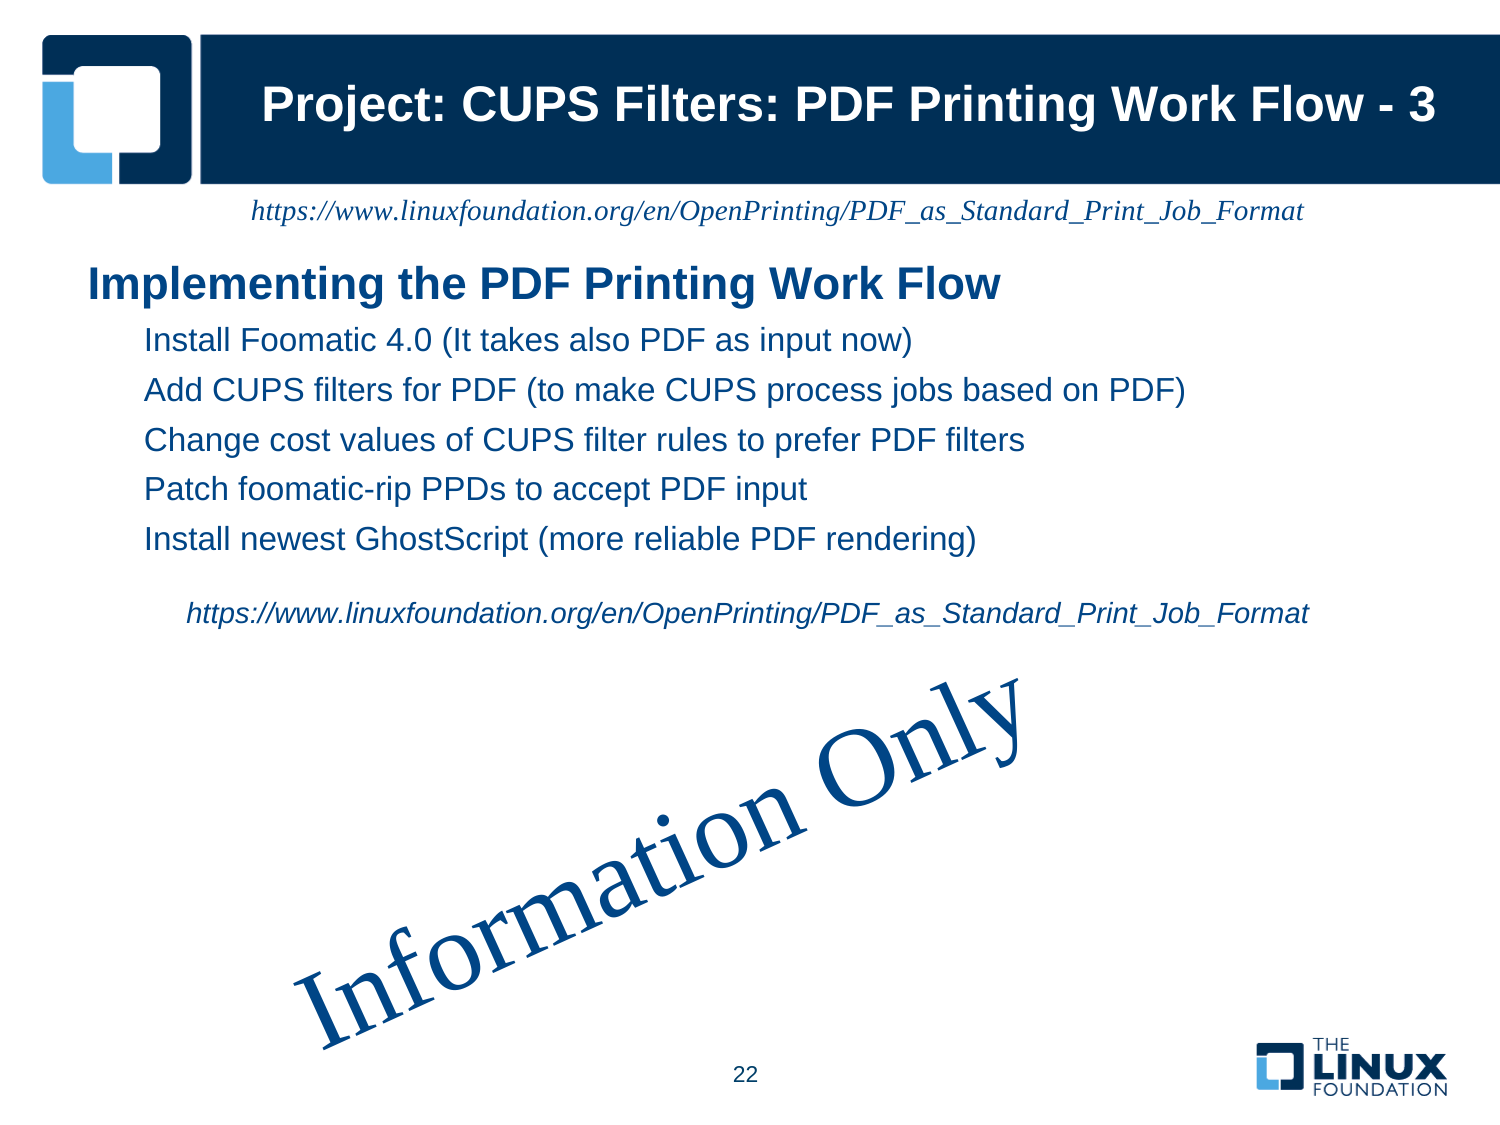

# Project: CUPS Filters: PDF Printing Work Flow - 3
https://www.linuxfoundation.org/en/OpenPrinting/PDF_as_Standard_Print_Job_Format
Implementing the PDF Printing Work Flow
Install Foomatic 4.0 (It takes also PDF as input now)
Add CUPS filters for PDF (to make CUPS process jobs based on PDF)
Change cost values of CUPS filter rules to prefer PDF filters
Patch foomatic-rip PPDs to accept PDF input
Install newest GhostScript (more reliable PDF rendering)
https://www.linuxfoundation.org/en/OpenPrinting/PDF_as_Standard_Print_Job_Format
Information Only
22